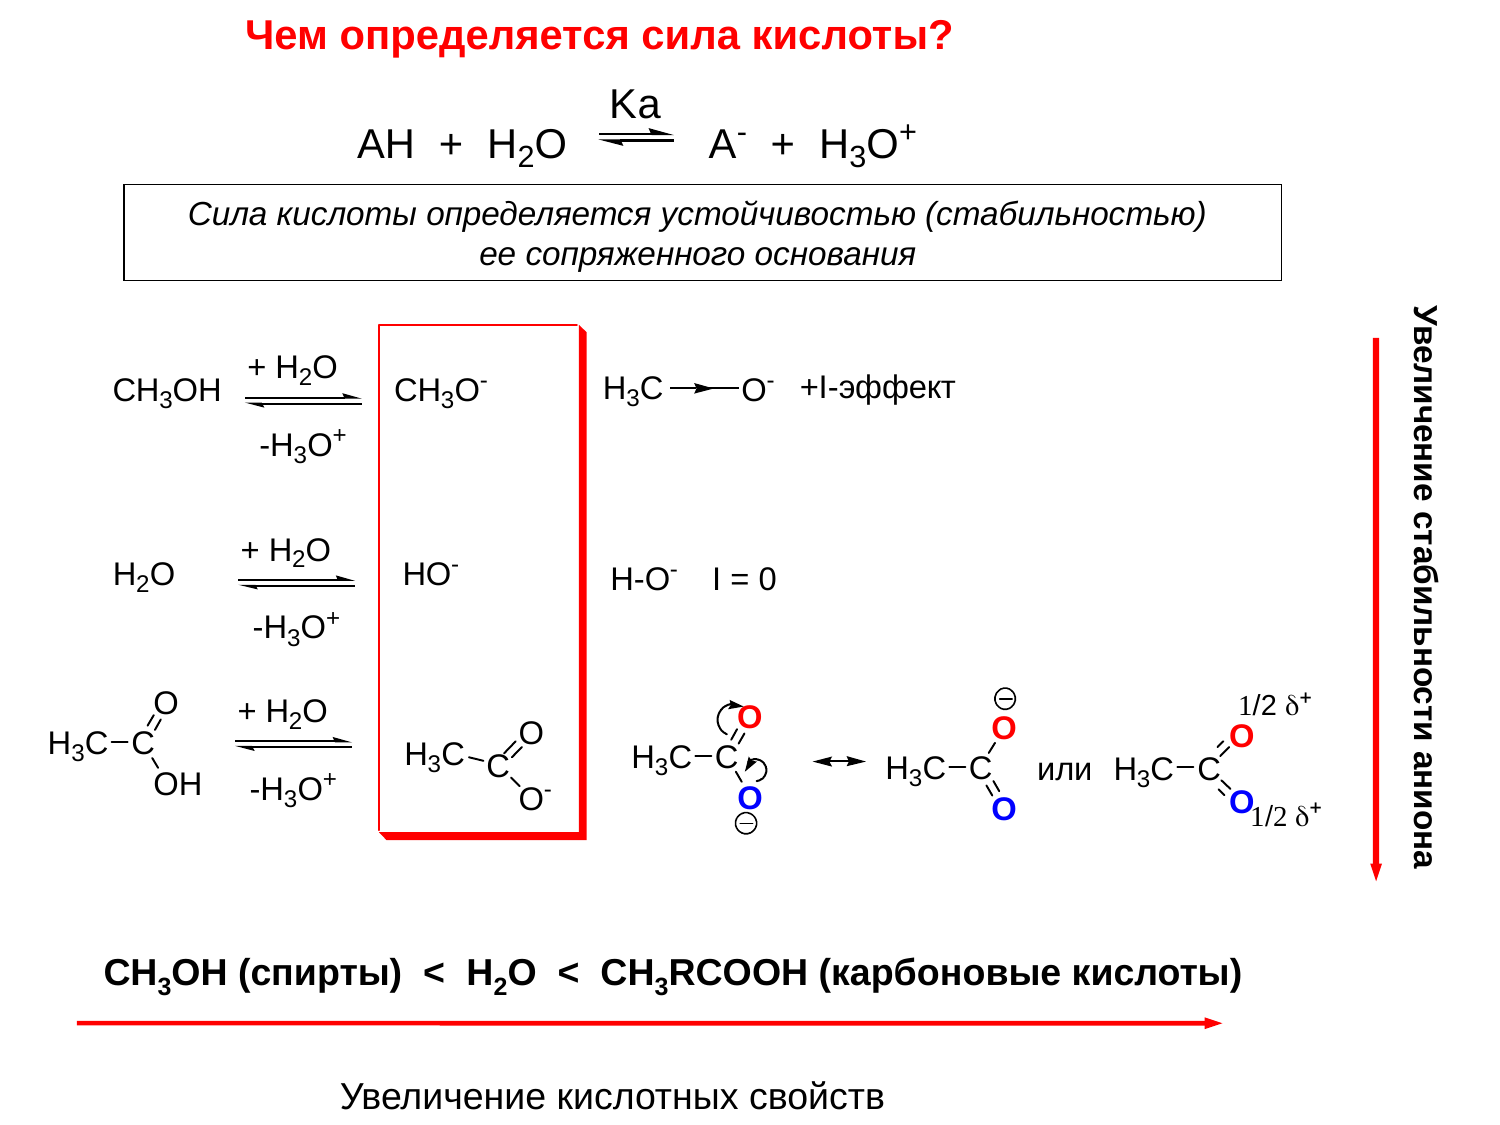

Чем определяется сила кислоты?
Сила кислоты определяется устойчивостью (стабильностью)
ее сопряженного основания
Увеличение стабильности аниона
СН3OH (спирты) < H2O < СН3RCOOH (карбоновые кислоты)
Увеличение кислотных свойств